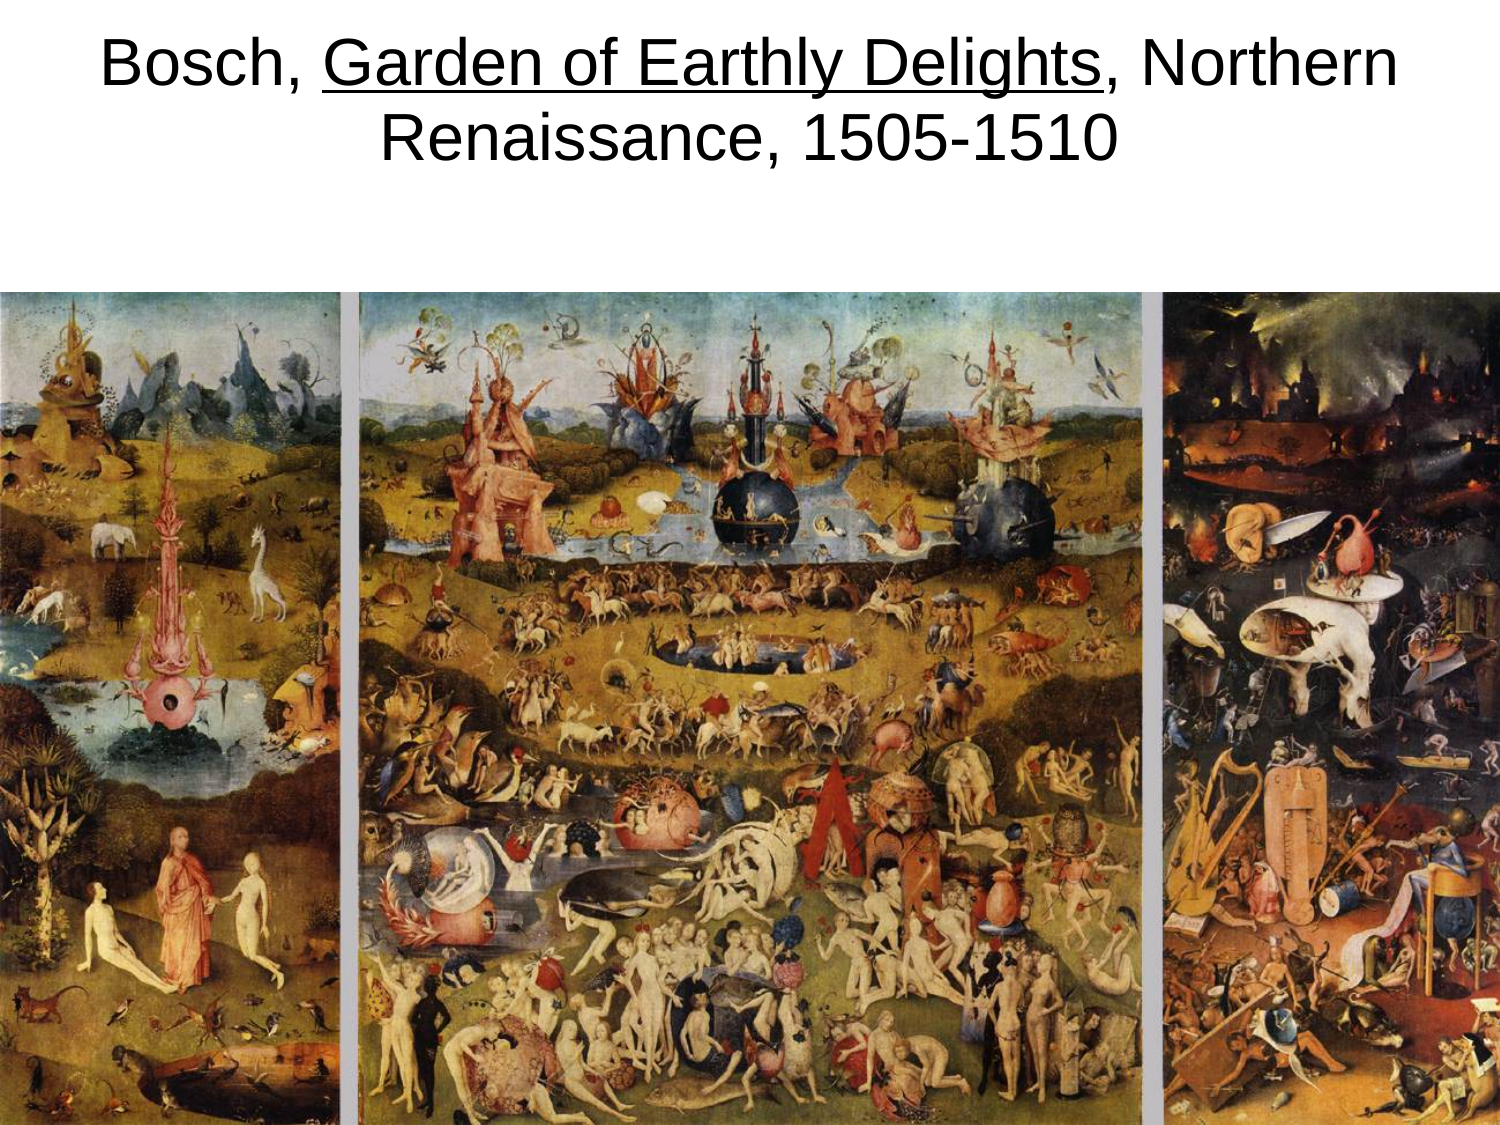

# Bosch, Garden of Earthly Delights, Northern Renaissance, 1505-1510